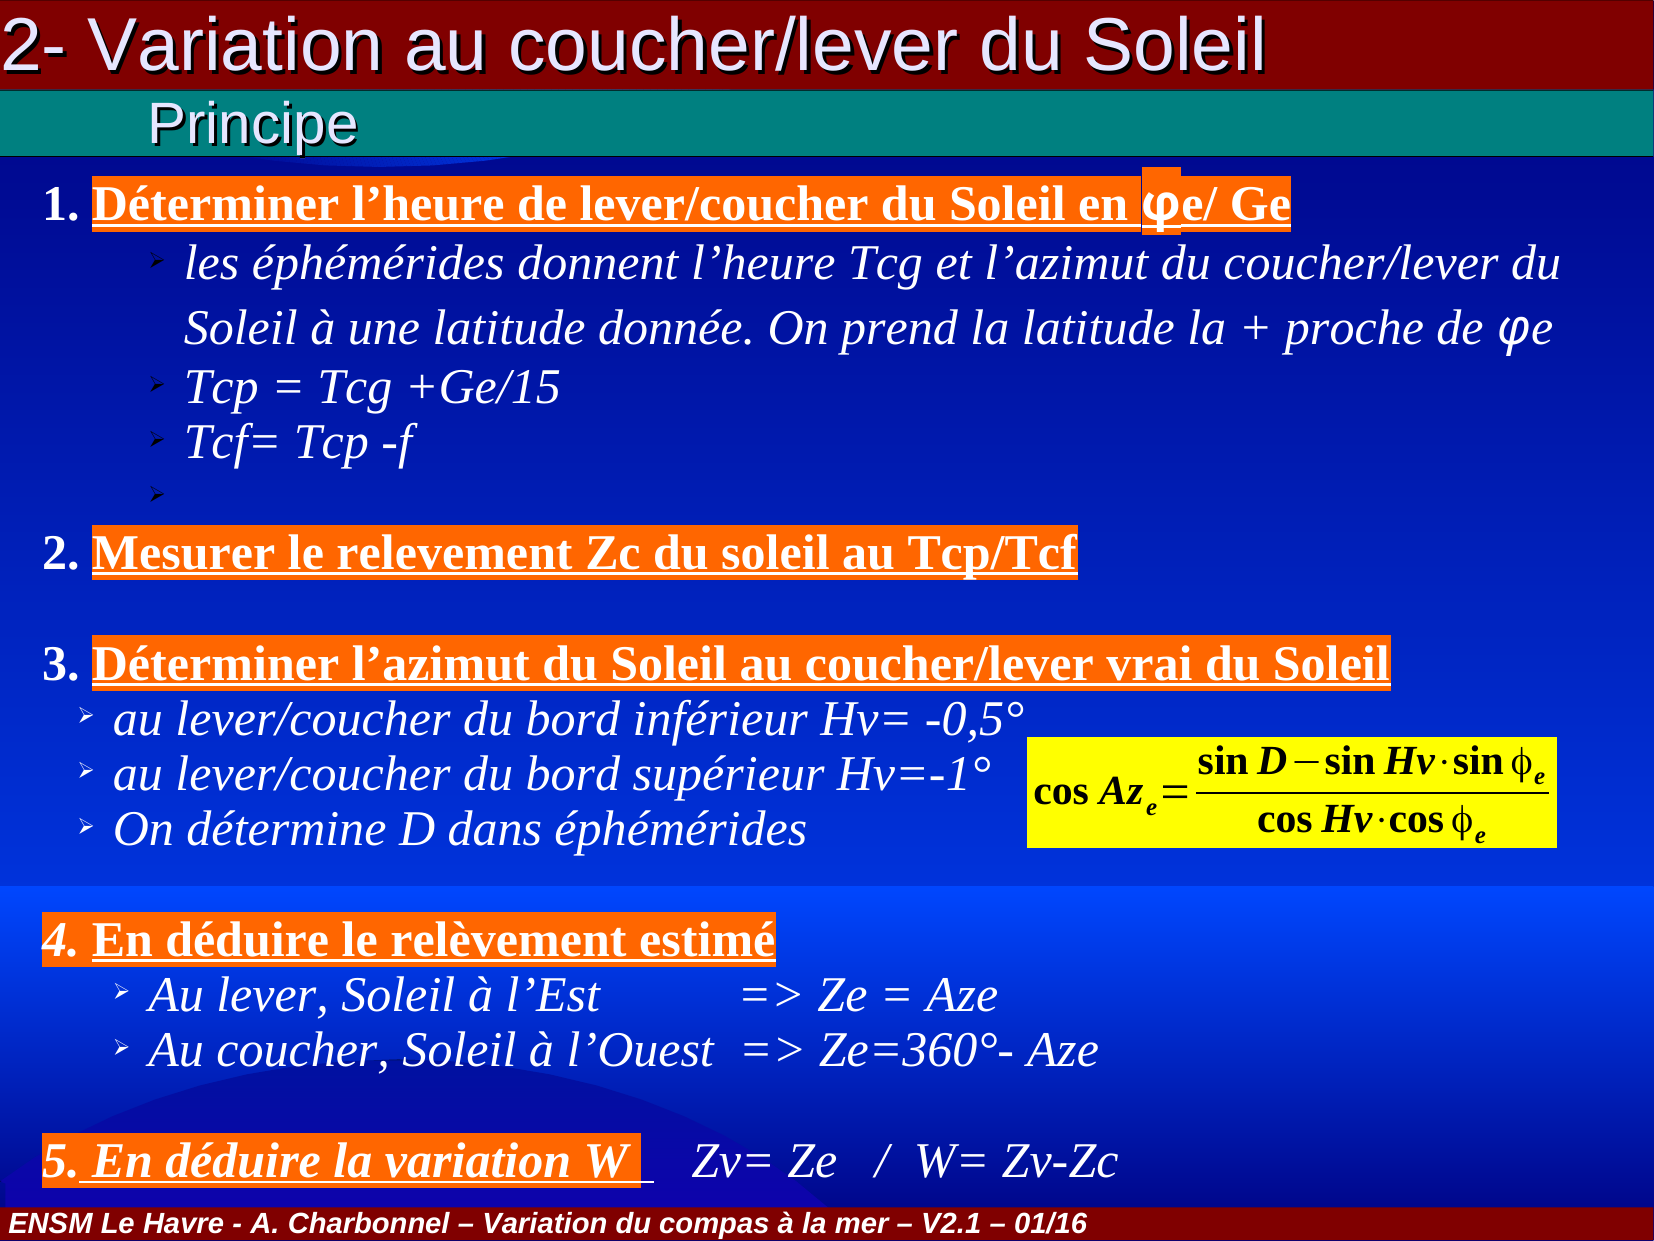

2- Variation au coucher/lever du Soleil
# Principe
 Déterminer l’heure de lever/coucher du Soleil en φe/ Ge
les éphémérides donnent l’heure Tcg et l’azimut du coucher/lever du Soleil à une latitude donnée. On prend la latitude la + proche de φe
Tcp = Tcg +Ge/15
Tcf= Tcp -f
 Mesurer le relevement Zc du soleil au Tcp/Tcf
 Déterminer l’azimut du Soleil au coucher/lever vrai du Soleil
au lever/coucher du bord inférieur Hv= -0,5°
au lever/coucher du bord supérieur Hv=-1°
On détermine D dans éphémérides
 En déduire le relèvement estimé
Au lever, Soleil à l’Est => Ze = Aze
Au coucher, Soleil à l’Ouest => Ze=360°- Aze
 En déduire la variation W Zv= Ze / W= Zv-Zc
 ENSM Le Havre - A. Charbonnel – Variation du compas à la mer – V2.1 – 01/16